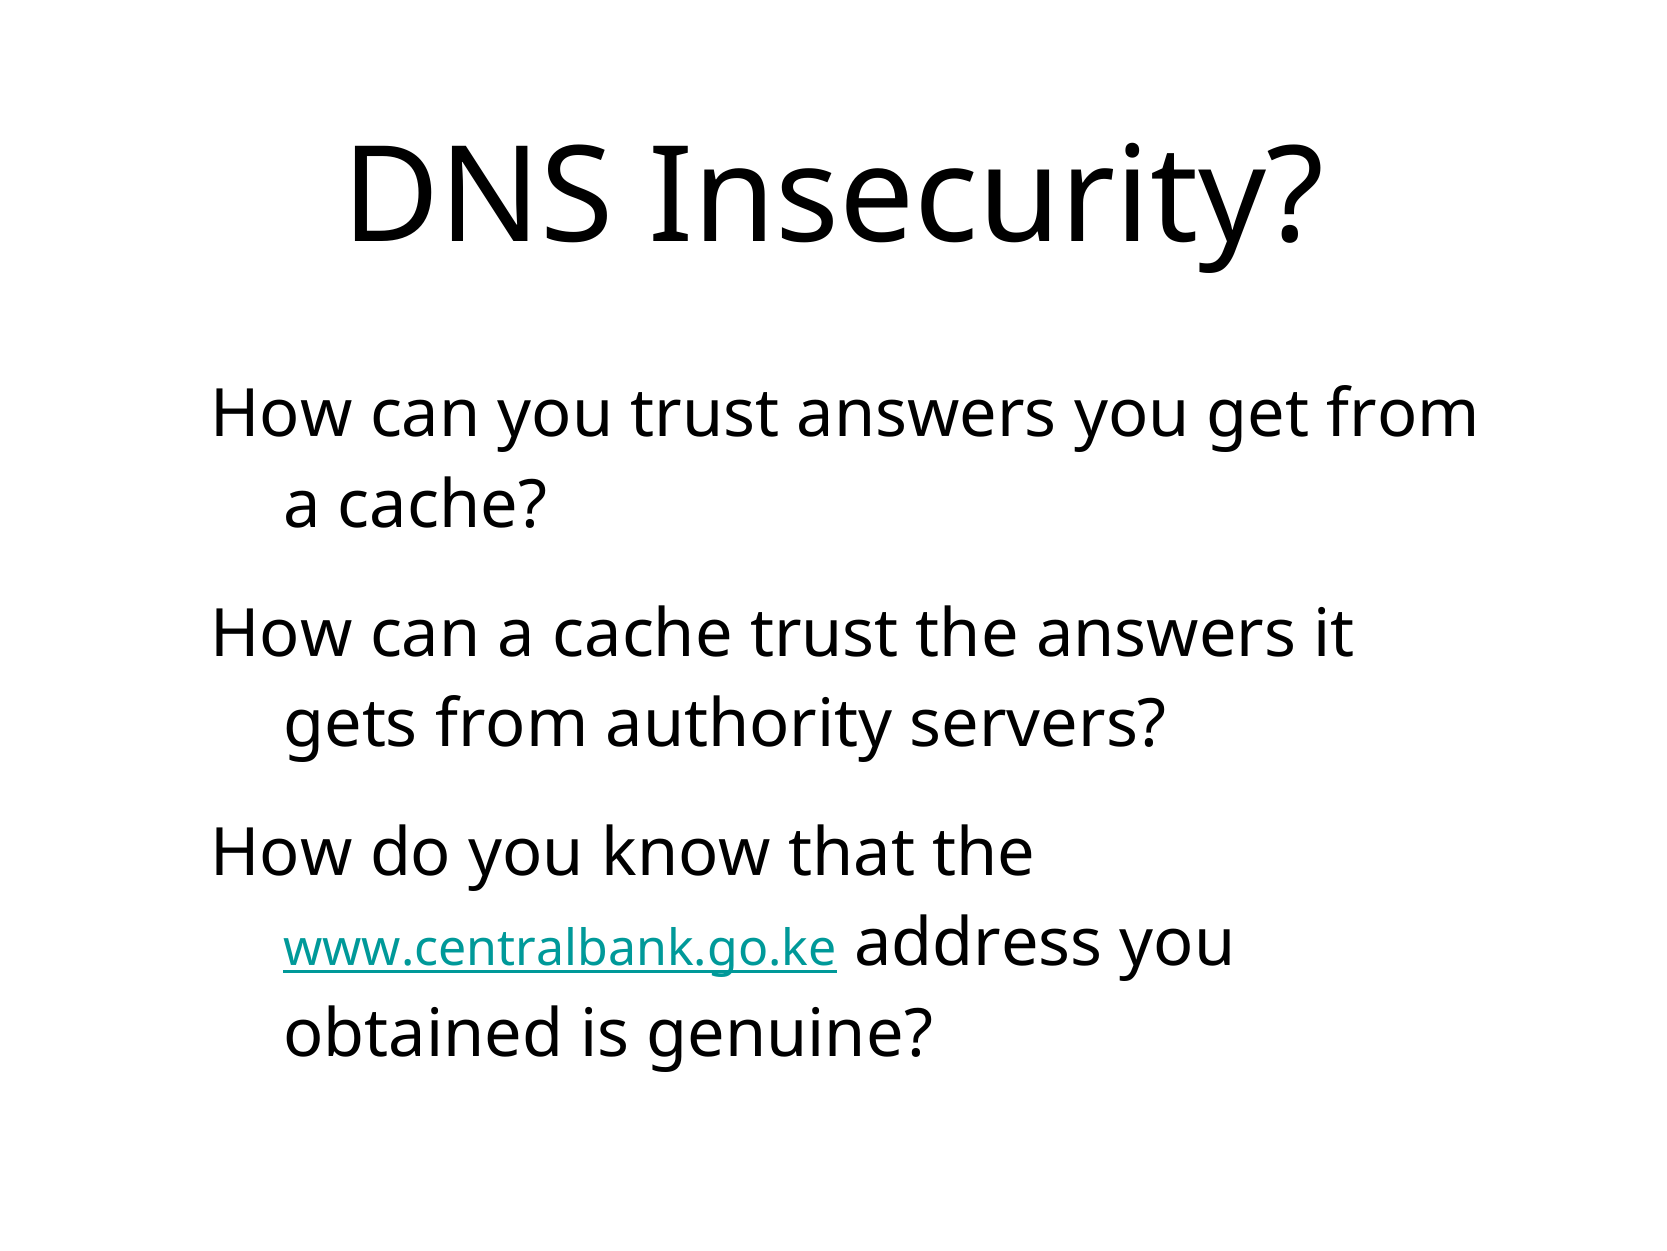

# DNS Insecurity?
How can you trust answers you get from a cache?
How can a cache trust the answers it gets from authority servers?
How do you know that the www.centralbank.go.ke address you obtained is genuine?